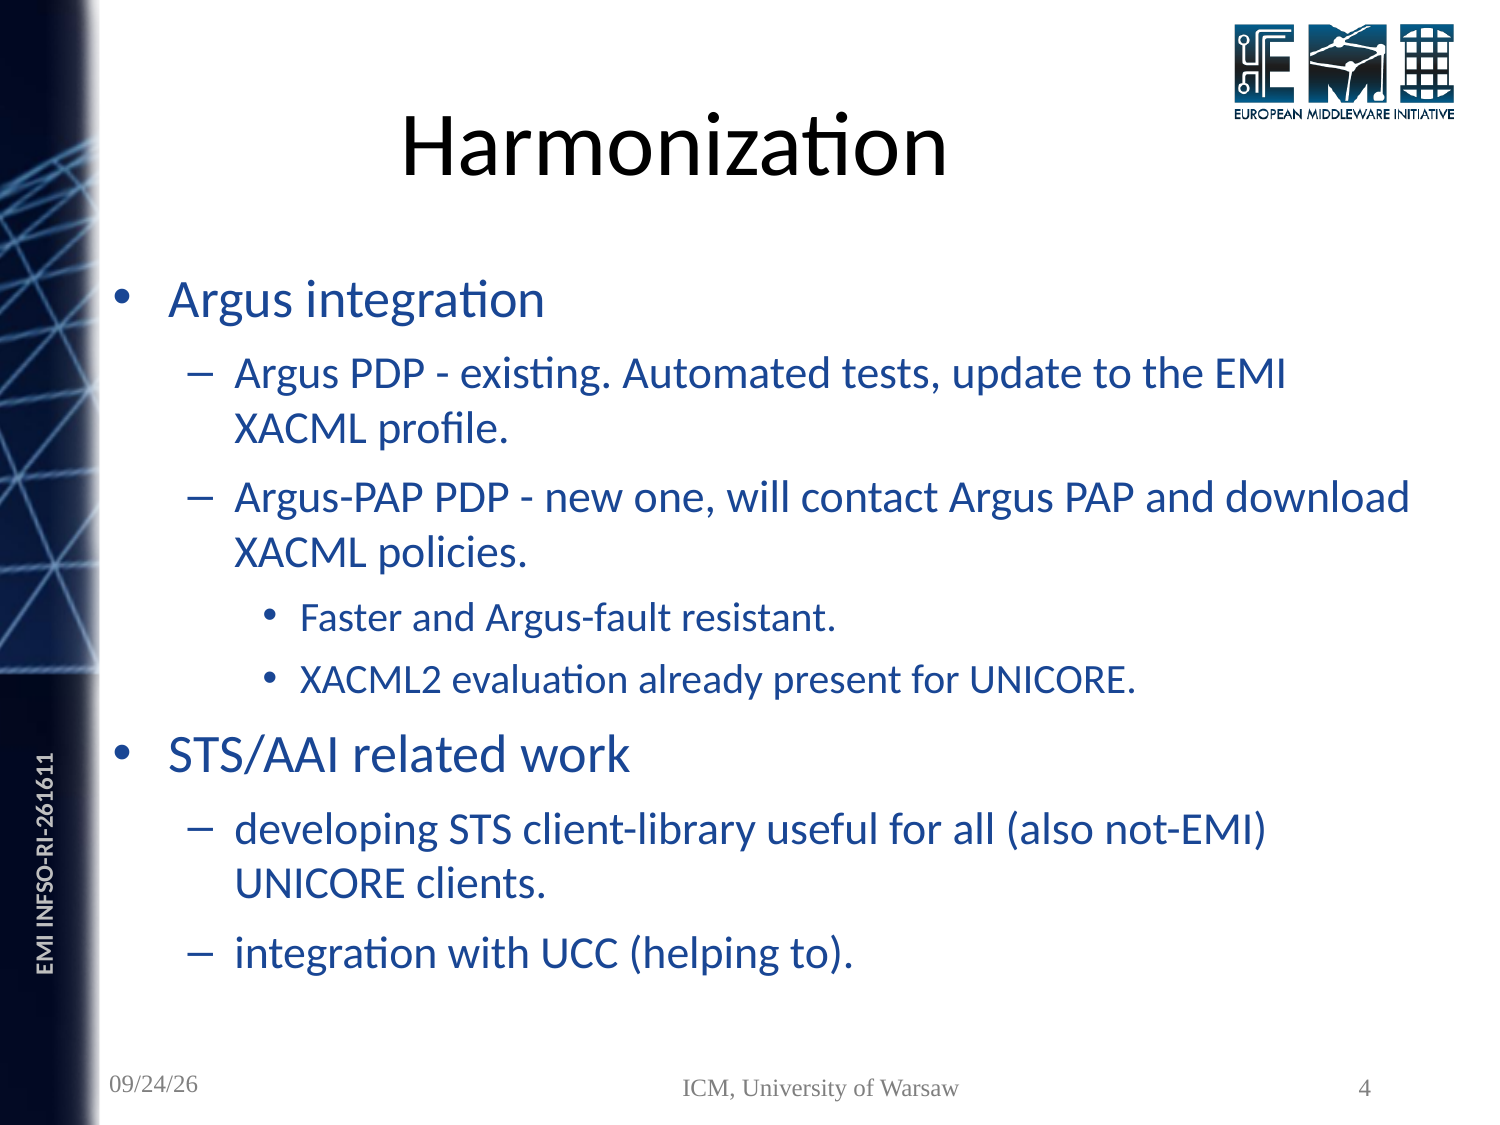

# Harmonization
Argus integration
Argus PDP - existing. Automated tests, update to the EMI XACML profile.
Argus-PAP PDP - new one, will contact Argus PAP and download XACML policies.
Faster and Argus-fault resistant.
XACML2 evaluation already present for UNICORE.
STS/AAI related work
developing STS client-library useful for all (also not-EMI) UNICORE clients.
integration with UCC (helping to).
4